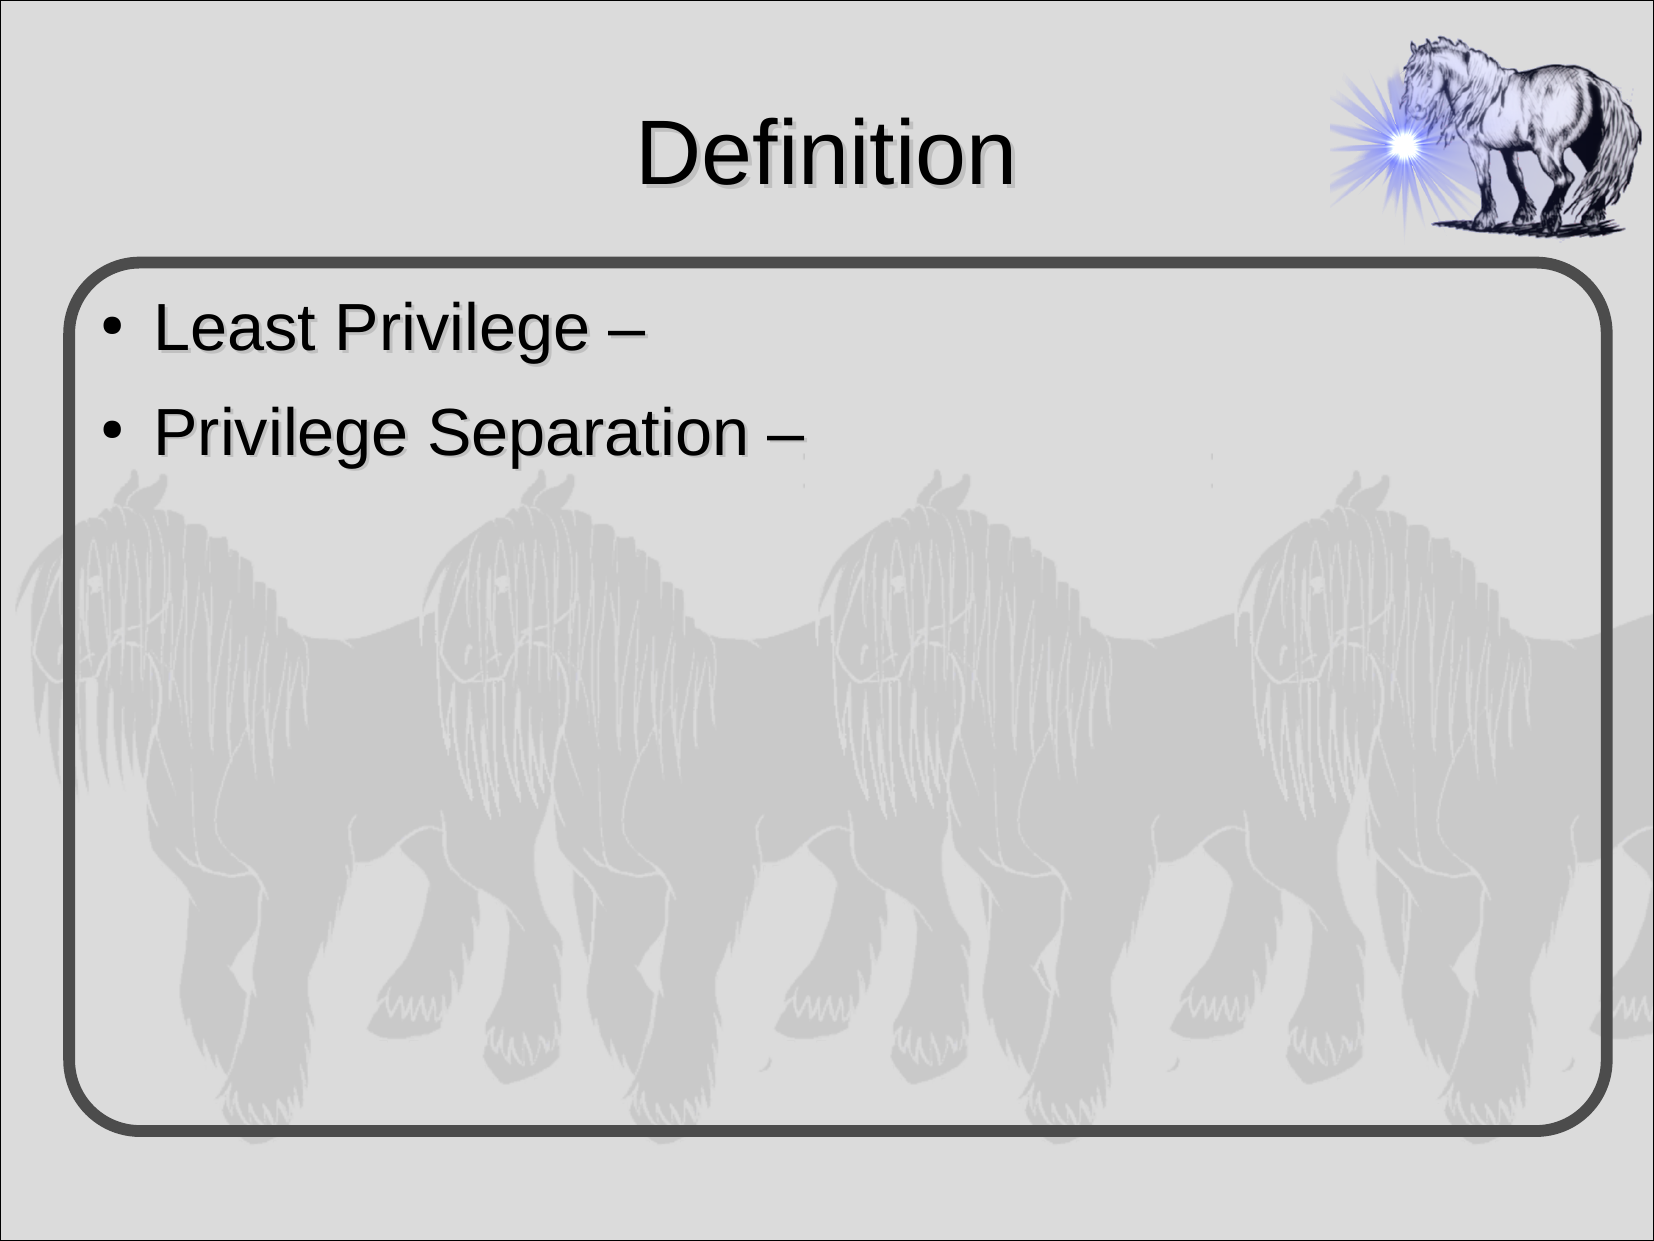

# Definition
Least Privilege –
Privilege Separation –